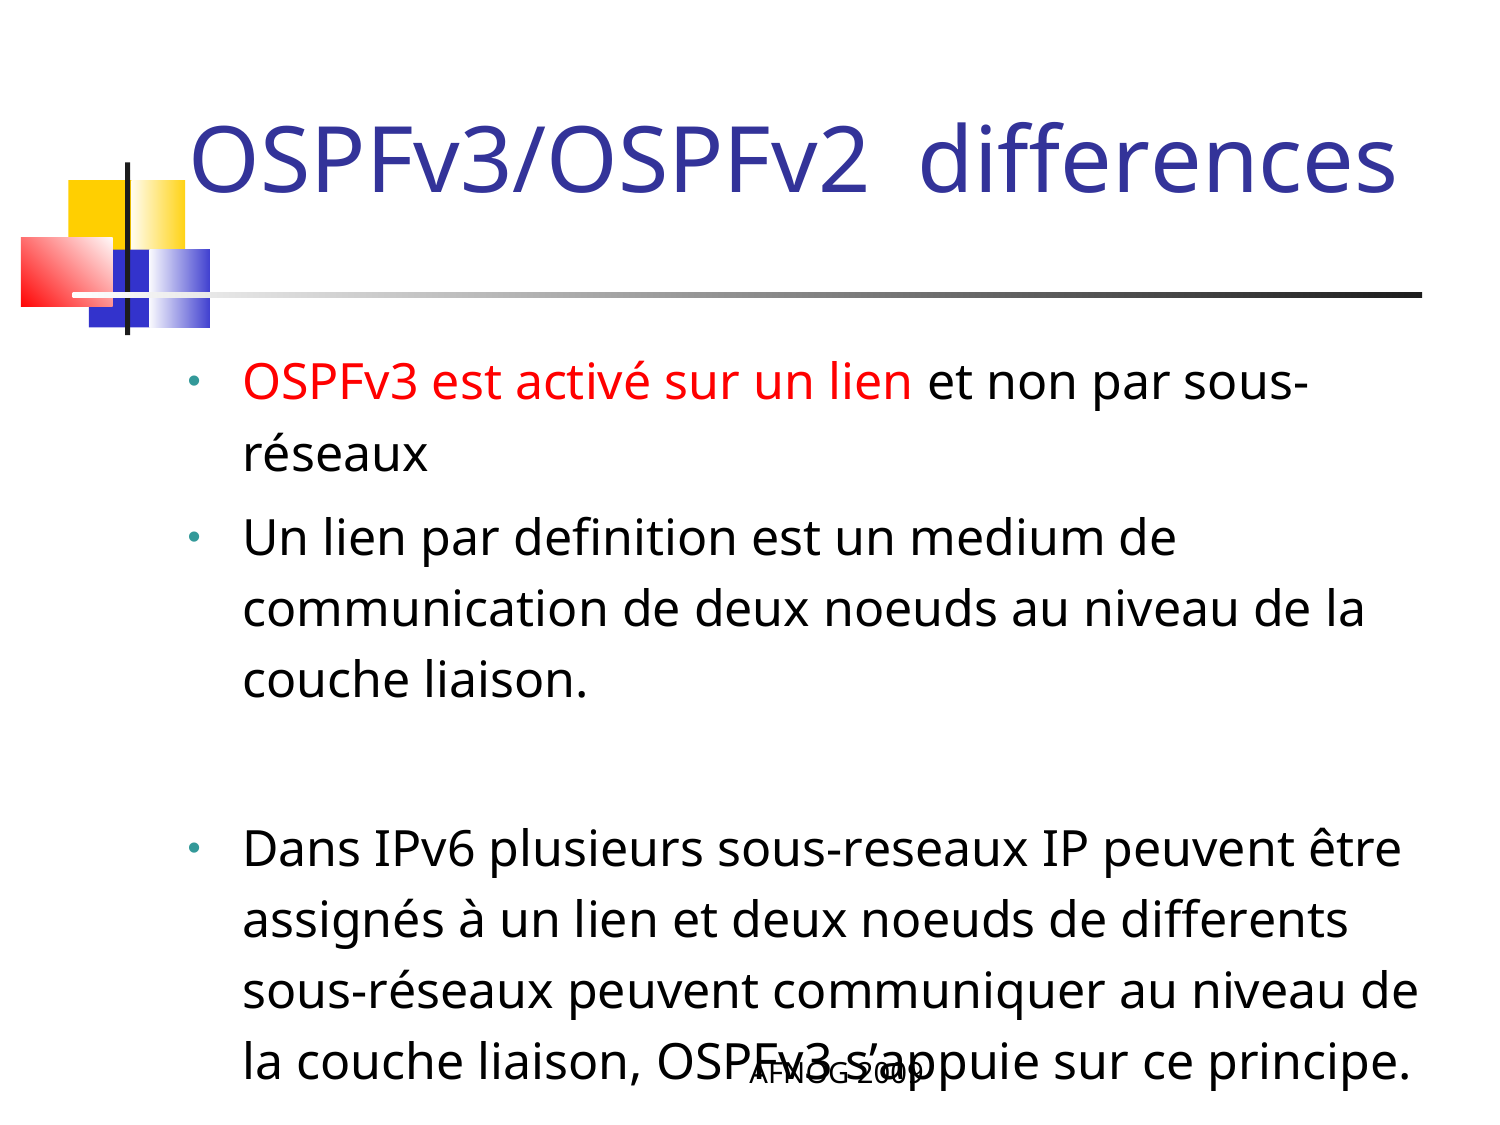

# OSPFv3/OSPFv2 differences
OSPFv3 est activé sur un lien et non par sous-réseaux
Un lien par definition est un medium de communication de deux noeuds au niveau de la couche liaison.
Dans IPv6 plusieurs sous-reseaux IP peuvent être assignés à un lien et deux noeuds de differents sous-réseaux peuvent communiquer au niveau de la couche liaison, OSPFv3 s’appuie sur ce principe.
AFNOG 2009